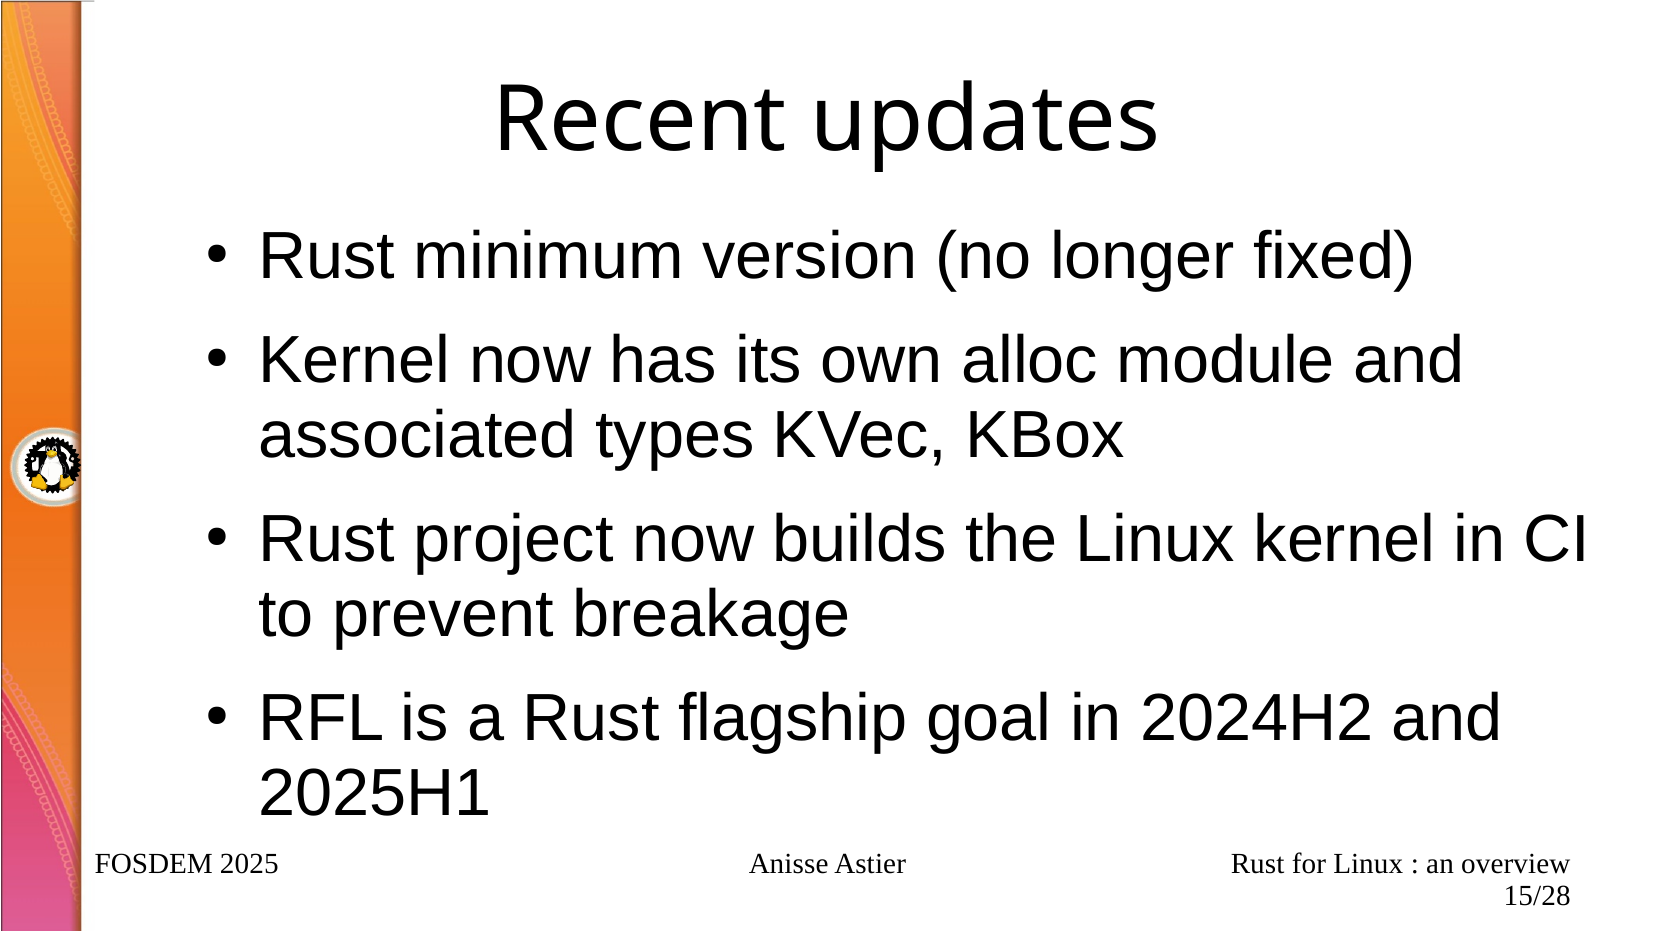

# Recent updates
Rust minimum version (no longer fixed)
Kernel now has its own alloc module and associated types KVec, KBox
Rust project now builds the Linux kernel in CI to prevent breakage
RFL is a Rust flagship goal in 2024H2 and 2025H1
15